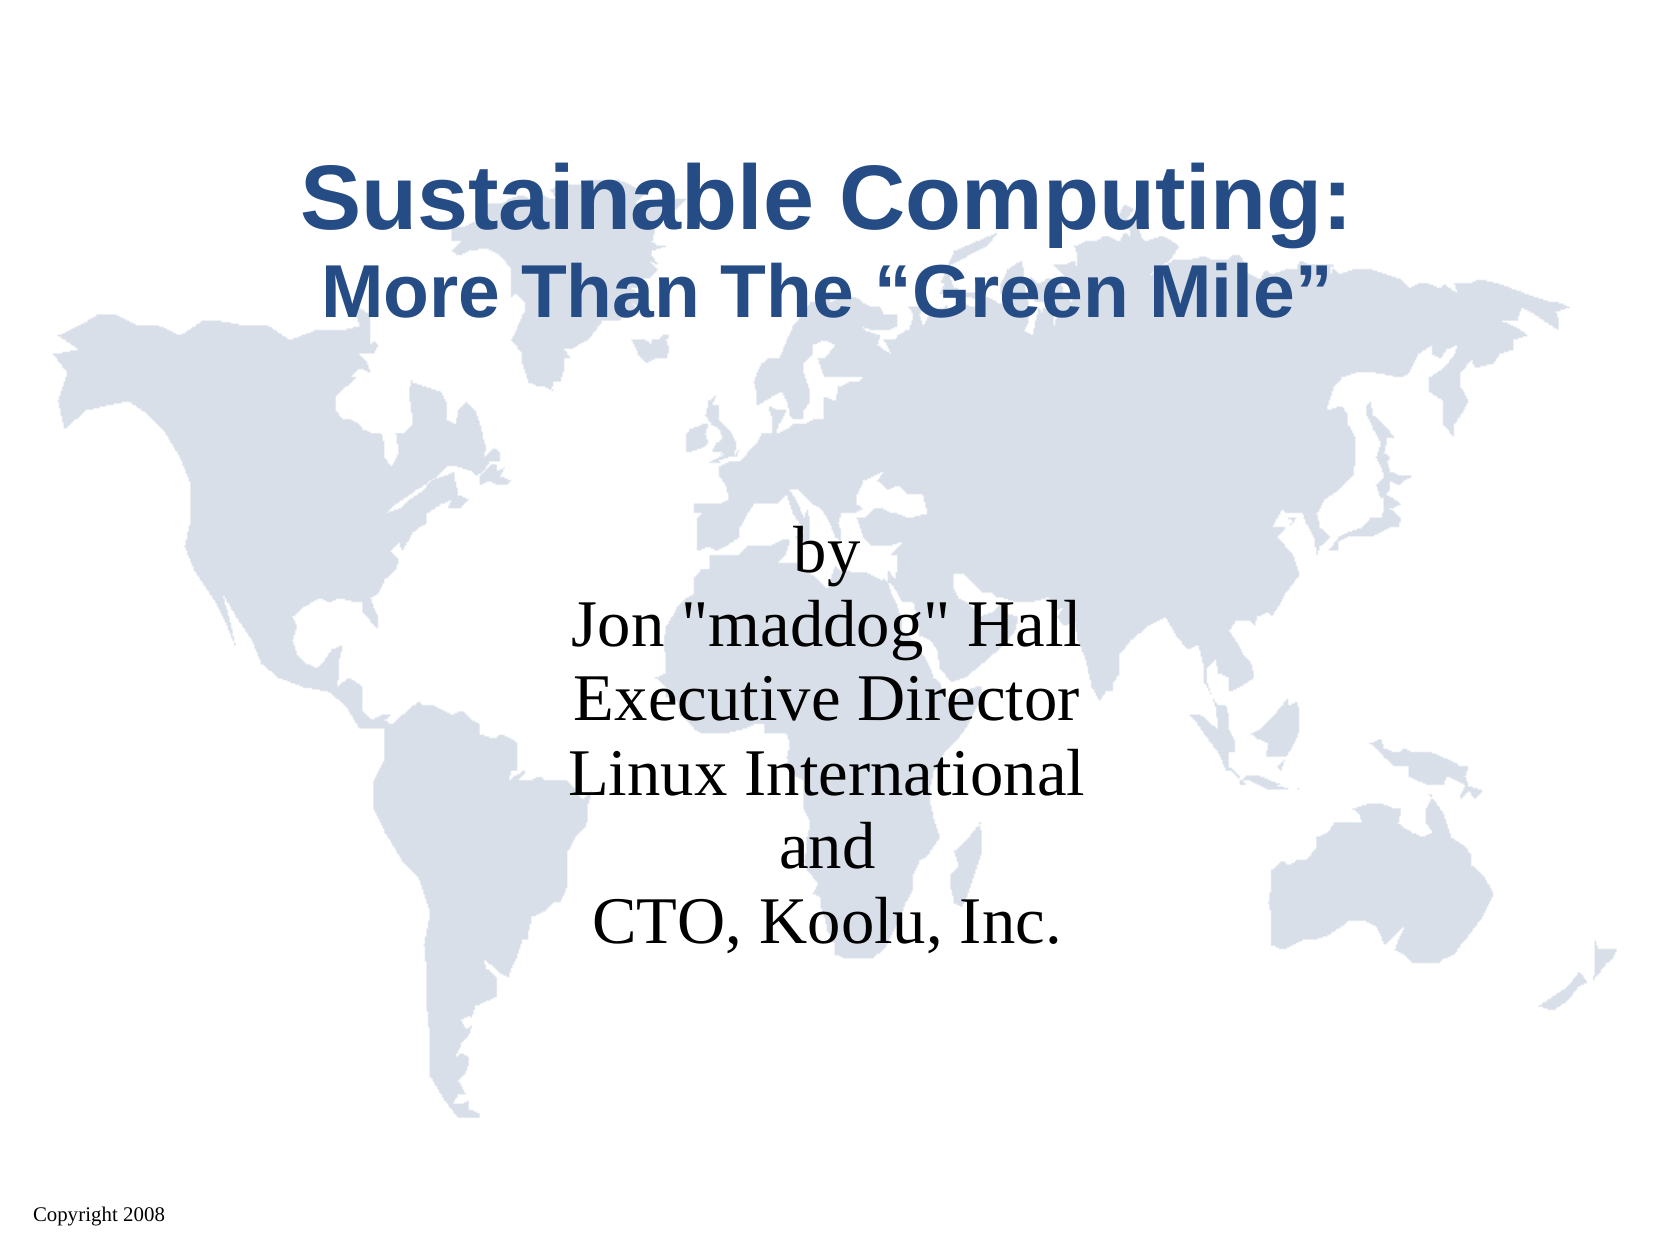

# Sustainable Computing: More Than The “Green Mile”
by
Jon "maddog" Hall
Executive Director
Linux International
and
CTO, Koolu, Inc.